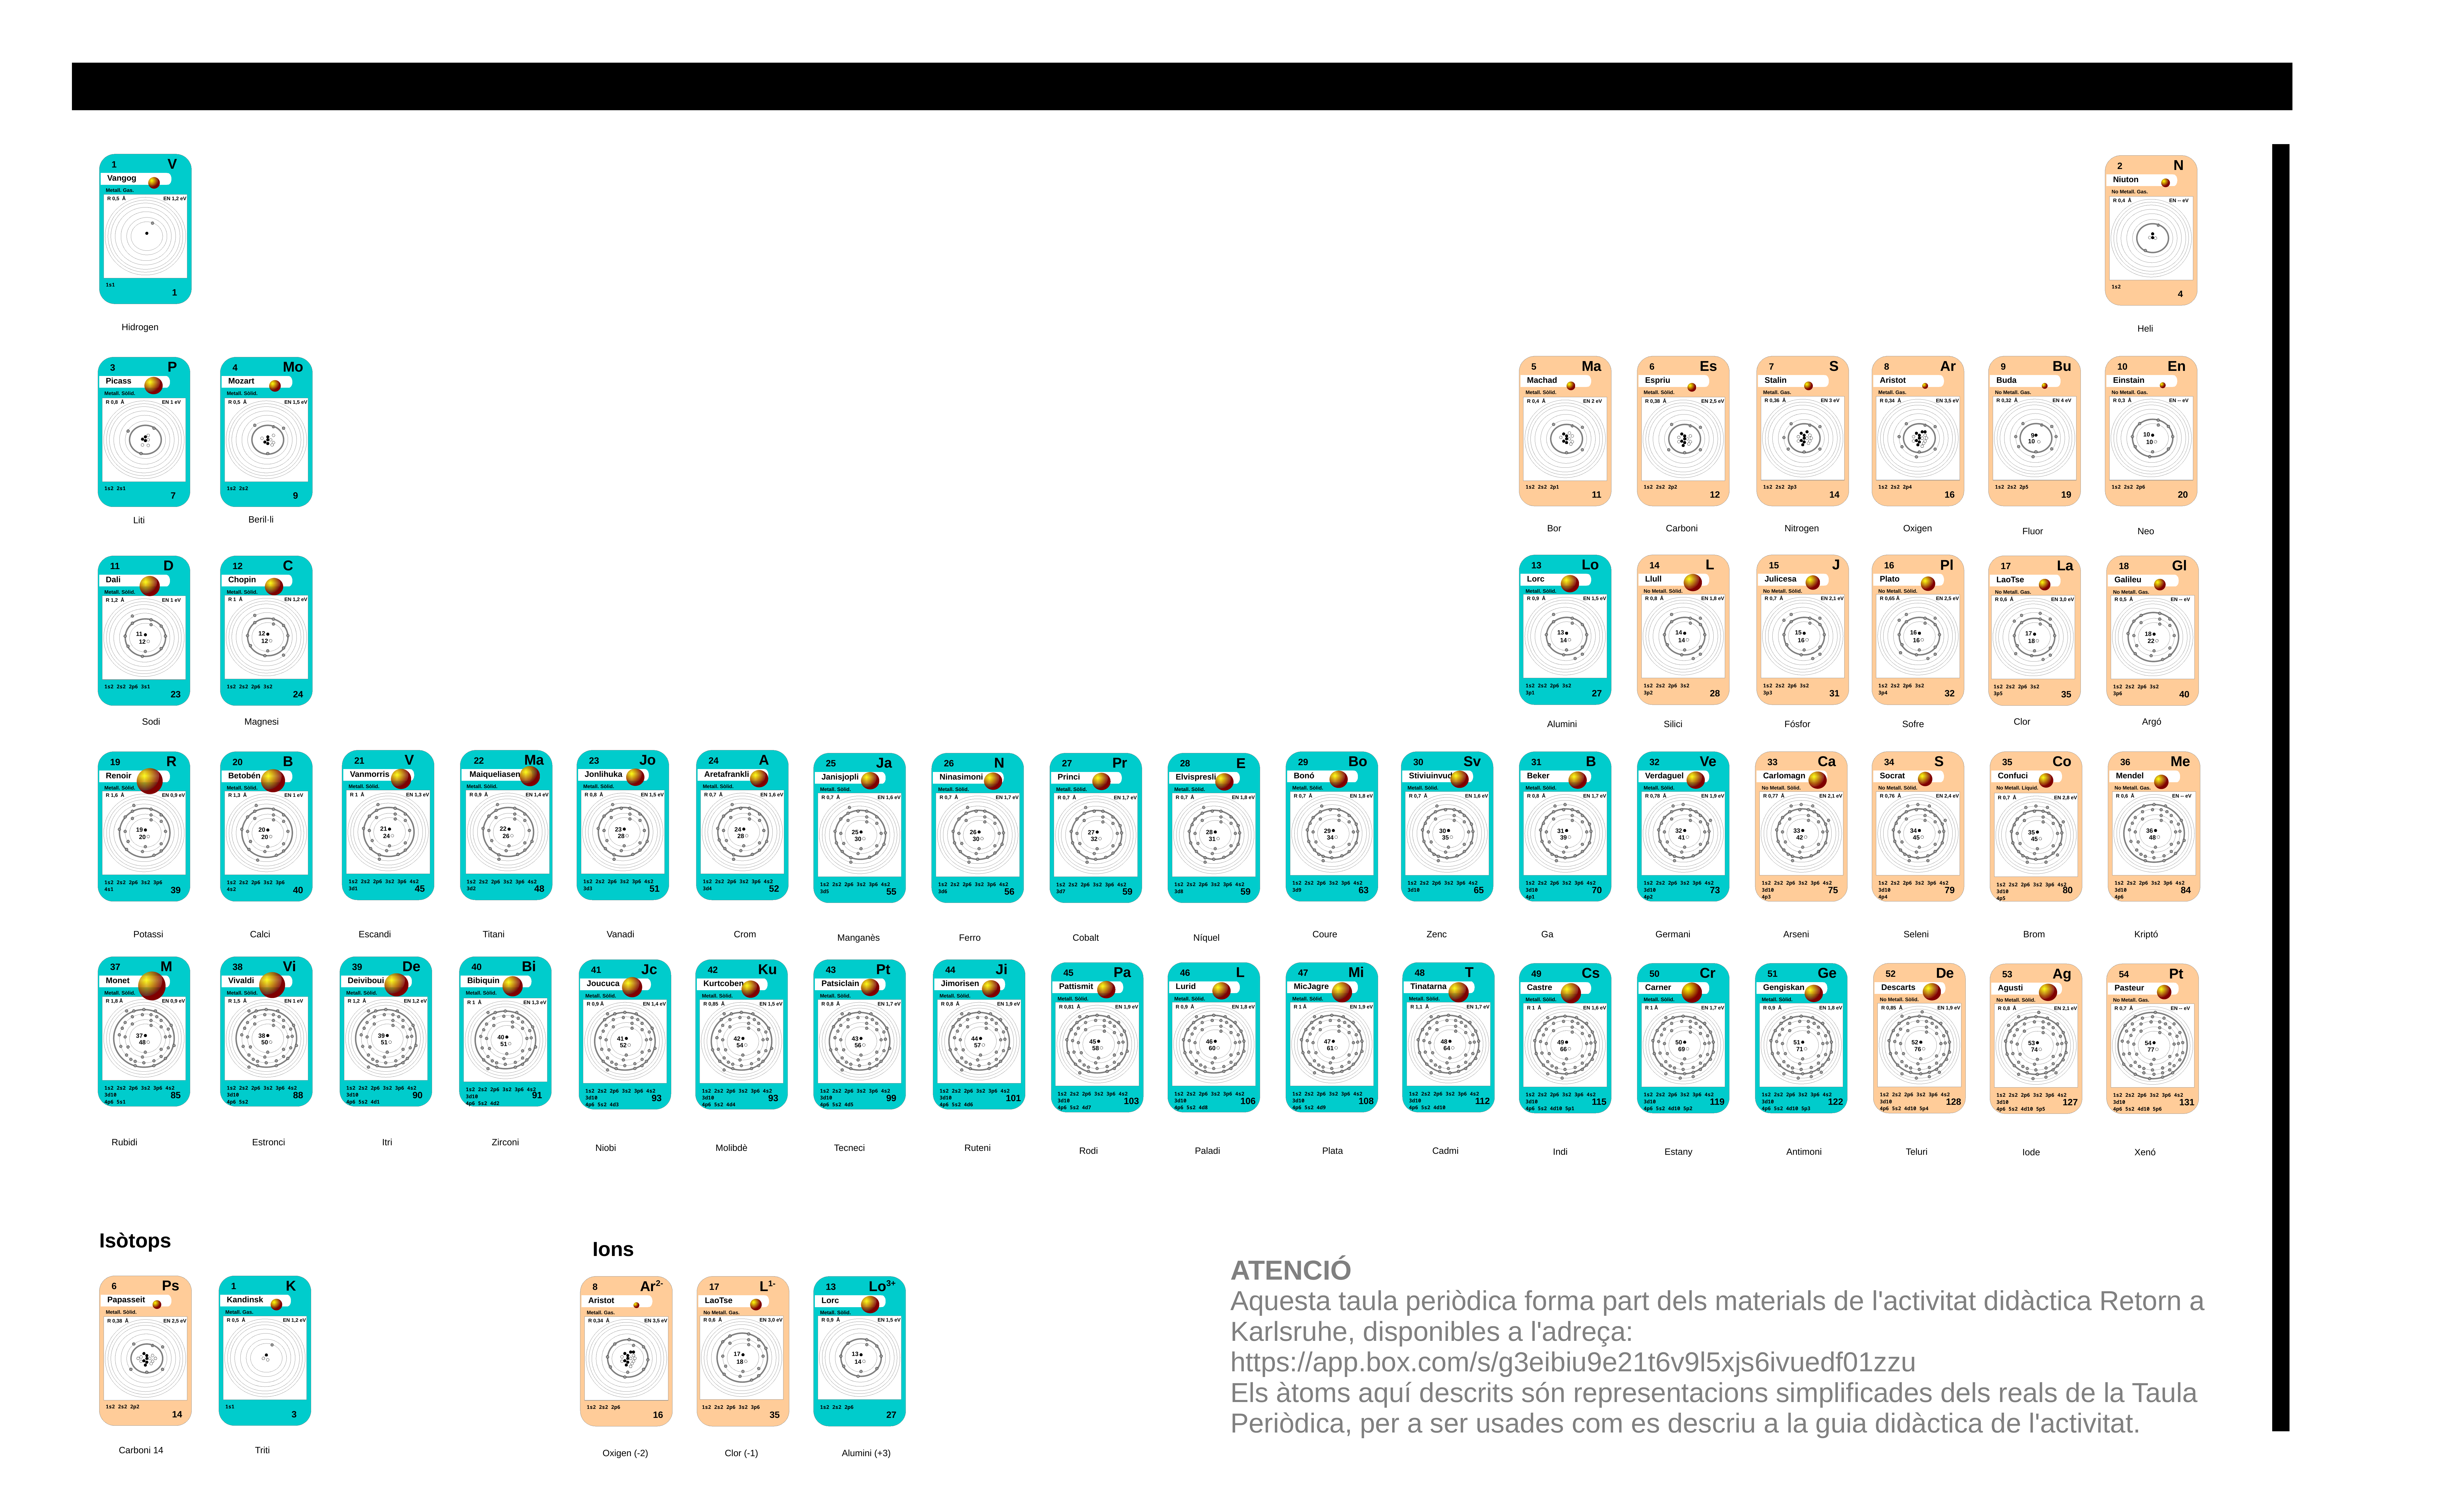

V
N
1
2
Vangog
Niuton
Metall. Gas.
No Metall. Gas.
R 0,5 Å
EN 1,2 eV
R 1,2 Å
EN 1,2 eV
R 0,4 Å
EN -- eV
1s1
1s2
1
4
Hidrogen
Heli
Ma
Es
S
Ar
Bu
En
P
Mo
5
6
7
8
9
10
3
4
Machad
Espriu
Stalin
Aristot
Buda
Einstain
Picass
Mozart
Metall. Sòlid.
Metall. Sòlid.
Metall. Gas.
Metall. Gas.
No Metall. Gas.
No Metall. Gas.
Metall. Sòlid.
Metall. Sòlid.
R 1,2 Å
EN 1,2 eV
R 1,2 Å
EN 1,2 eV
R 1,2 Å
R 1,2 Å
EN 1,2 eV
EN 1,2 eV
R 1,2 Å
R 1,2 Å
EN 1,2 eV
EN 1,2 eV
R 1,2 Å
EN 1,2 eV
R 1,2 Å
R 1,2 Å
EN 1,2 eV
EN 1,2 eV
R 1,2 Å
EN 1,2 eV
R 1,2 Å
R 1,2 Å
EN 1,2 eV
EN 1,2 eV
R 0,32 Å
EN 4 eV
R 0,3 Å
EN -- eV
R 1,2 Å
EN 1,2 eV
R 1,2 Å
EN 1,2 eV
R 0,36 Å
EN 3 eV
R 1,2 Å
EN 1,2 eV
R 1,2 Å
EN 1,2 eV
R 0,34 Å
EN 3,5 eV
R 1,2 Å
R 1,2 Å
EN 1,2 eV
EN 1,2 eV
R 1,2 Å
EN 1,2 eV
R 1,2 Å
EN 1,2 eV
R 1,2 Å
EN 1,2 eV
R 1,2 Å
EN 1,2 eV
R 1,2 Å
R 1,2 Å
EN 1,2 eV
EN 1,2 eV
R 1,2 Å
R 1,2 Å
EN 1,2 eV
EN 1,2 eV
R 1,2 Å
EN 1,2 eV
R 0,4 Å
EN 2 eV
R 0,38 Å
EN 2,5 eV
R 1,2 Å
EN 1,2 eV
R 1,2 Å
EN 1,2 eV
R 0,8 Å
EN 1 eV
R 0,5 Å
EN 1,5 eV
10
9
10
10
1s2 2s2 2p1
1s2 2s2 2p2
1s2 2s2 2p3
1s2 2s2 2p4
1s2 2s2 2p5
1s2 2s2 2p6
1s2 2s1
1s2 2s2
11
12
14
16
19
20
7
9
Beril·li
Liti
Bor Carboni Nitrogen Oxigen
Fluor Neo
Lo
L
J
Pl
D
C
La
Gl
13
14
15
16
11
12
17
18
Lorc
Llull
Julicesa
Plato
Dali
Chopin
LaoTse
Galileu
Metall. Sòlid.
No Metall. Sòlid.
No Metall. Sòlid.
No Metall. Sòlid.
Metall. Sòlid.
Metall. Sòlid.
No Metall. Gas.
No Metall. Gas.
R 1,2 Å
EN 1,2 eV
R 1,2 Å
EN 1,2 eV
R 1,2 Å
EN 1,2 eV
R 1,2 Å
EN 1,2 eV
R 1,2 Å
R 1,2 Å
EN 1,2 eV
EN 1,2 eV
R 1,2 Å
R 1,2 Å
EN 1,2 eV
EN 1,2 eV
R 1,2 Å
R 1,2 Å
EN 1,2 eV
EN 1,2 eV
R 1,2 Å
R 1,2 Å
EN 1,2 eV
EN 1,2 eV
R 0,9 Å
EN 1,5 eV
R 0,8 Å
EN 1,8 eV
R 0,7 Å
EN 2,1 eV
R 0,65 Å
EN 2,5 eV
R 1,2 Å
EN 1,2 eV
R 1,2 Å
EN 1,2 eV
R 1,2 Å
EN 1,2 eV
R 1,2 Å
EN 1,2 eV
R 1,2 Å
EN 1,2 eV
R 1,2 Å
EN 1,2 eV
R 1,2 Å
EN 1,2 eV
R 1,2 Å
EN 1,2 eV
R 1,2 Å
R 1,2 Å
R 1,2 Å
EN 1,2 eV
EN 1,2 eV
EN 1,2 eV
R 1,2 Å
R 1,2 Å
R 1,2 Å
EN 1,2 eV
EN 1,2 eV
EN 1,2 eV
R 1,2 Å
R 1,2 Å
R 1,2 Å
EN 1,2 eV
EN 1,2 eV
EN 1,2 eV
R 1,2 Å
R 1,2 Å
R 1,2 Å
EN 1,2 eV
EN 1,2 eV
EN 1,2 eV
R 1,2 Å
EN 1,2 eV
R 1,2 Å
EN 1,2 eV
R 1,2 Å
EN 1,2 eV
R 1,2 Å
R 1,2 Å
EN 1,2 eV
EN 1,2 eV
R 1,2 Å
R 1,2 Å
EN 1,2 eV
EN 1,2 eV
R 1,2 Å
R 1,2 Å
EN 1,2 eV
EN 1,2 eV
R 1,2 Å
EN 1,2 eV
R 1,2 Å
EN 1,2 eV
R 1,2 Å
EN 1,2 eV
R 1,2 Å
EN 1,2 eV
R 1 Å
EN 1,2 eV
R 0,6 Å
EN 3,0 eV
R 0,5 Å
EN -- eV
R 1,2 Å
EN 1,2 eV
R 1,2 Å
R 1,2 Å
EN 1,2 eV
EN 1,2 eV
R 1,2 Å
EN 1,2 eV
R 1,2 Å
EN 1,2 eV
R 1,2 Å
EN 1,2 eV
R 1,2 Å
EN 1,2 eV
R 1,2 Å
EN 1,2 eV
R 1,2 Å
EN 1,2 eV
R 1,2 Å
R 1,2 Å
R 1,2 Å
EN 1,2 eV
EN 1,2 eV
EN 1,2 eV
R 1,2 Å
R 1,2 Å
R 1,2 Å
EN 1,2 eV
EN 1,2 eV
EN 1,2 eV
R 1,2 Å
R 1,2 Å
R 1,2 Å
EN 1,2 eV
EN 1,2 eV
EN 1,2 eV
R 1,2 Å
EN 1 eV
R 1,2 Å
EN 1,2 eV
R 1,2 Å
EN 1,2 eV
R 1,2 Å
R 1,2 Å
R 1,2 Å
EN 1,2 eV
EN 1,2 eV
EN 1,2 eV
R 1,2 Å
EN 1,2 eV
R 1,2 Å
EN 1,2 eV
R 1,2 Å
EN 1,2 eV
13
14
15
16
12
17
18
11
14
14
16
16
12
18
22
12
1s2 2s2 2p6 3s2 3p1
1s2 2s2 2p6 3s2 3p2
1s2 2s2 2p6 3s2 3p3
1s2 2s2 2p6 3s2 3p4
1s2 2s2 2p6 3s1
1s2 2s2 2p6 3s2
1s2 2s2 2p6 3s2 3p5
1s2 2s2 2p6 3s2 3p6
27
28
31
32
23
24
35
40
 Sodi Magnesi
Clor Argó
Alumini Silici Fósfor Sofre
V
Ma
Jo
A
R
B
Bo
Sv
B
Ve
Ca
S
Co
Me
Ja
N
Pr
E
21
22
23
24
19
20
29
30
31
32
33
34
35
36
25
26
27
28
Vanmorris
Maiqueliasen
Jonlihuka
Aretafrankli
Renoir
Betobén
Bonó
Stiviuinvud
Beker
Verdaguel
Carlomagn
Socrat
Confuci
Mendel
Janisjopli
Ninasimoni
Princi
Elvispresli
Metall. Sòlid.
Metall. Sòlid.
Metall. Sòlid.
Metall. Sòlid.
Metall. Sòlid.
Metall. Sòlid.
Metall. Sòlid.
Metall. Sòlid.
Metall. Sòlid.
Metall. Sòlid.
No Metall. Sòlid.
No Metall. Sòlid.
No Metall. Líquid.
No Metall. Gas.
Metall. Sòlid.
Metall. Sòlid.
Metall. Sòlid.
Metall. Sòlid.
R 1,2 Å
R 1,2 Å
R 1 Å
EN 1,2 eV
EN 1,2 eV
EN 1,3 eV
R 1,2 Å
R 1,2 Å
R 0,8 Å
EN 1,2 eV
EN 1,2 eV
EN 1,5 eV
R 1,2 Å
R 1,2 Å
R 0,7 Å
EN 1,2 eV
EN 1,2 eV
EN 1,6 eV
R 1,2 Å
R 1,2 Å
R 0,9 Å
EN 1,2 eV
EN 1,2 eV
EN 1,4 eV
R 1,2 Å
EN 1,2 eV
R 1,2 Å
EN 1,2 eV
R 1,2 Å
R 1,2 Å
EN 1,2 eV
EN 1,2 eV
R 1,2 Å
R 1,2 Å
EN 1,2 eV
EN 1,2 eV
R 1,2 Å
EN 1,2 eV
R 1,2 Å
EN 1,2 eV
R 1,2 Å
EN 1,2 eV
R 1,6 Å
EN 0,9 eV
R 1,3 Å
EN 1 eV
R 1,2 Å
EN 1,2 eV
R 1,2 Å
EN 1,2 eV
R 1,2 Å
EN 1,2 eV
R 1,2 Å
EN 1,2 eV
R 1,2 Å
EN 1,2 eV
R 1,2 Å
R 1,2 Å
R 1,2 Å
EN 1,2 eV
EN 1,2 eV
EN 1,2 eV
R 1,2 Å
R 1,2 Å
R 1,2 Å
EN 1,2 eV
EN 1,2 eV
EN 1,2 eV
R 1,2 Å
R 1,2 Å
R 1,2 Å
R 1,2 Å
R 1,2 Å
R 1,2 Å
R 0,78 Å
R 1,2 Å
R 1,2 Å
EN 1,2 eV
EN 1,2 eV
EN 1,2 eV
EN 1,2 eV
EN 1,2 eV
EN 1,2 eV
EN 1,9 eV
EN 1,2 eV
EN 1,2 eV
R 1,2 Å
R 1,2 Å
R 1,2 Å
R 1,2 Å
R 1,2 Å
R 1,2 Å
R 0,77 Å
R 1,2 Å
R 1,2 Å
EN 1,2 eV
EN 1,2 eV
EN 1,2 eV
EN 1,2 eV
EN 1,2 eV
EN 1,2 eV
EN 2,1 eV
EN 1,2 eV
EN 1,2 eV
R 1,2 Å
R 1,2 Å
R 1,2 Å
R 1,2 Å
R 1,2 Å
R 1,2 Å
R 0,76 Å
R 1,2 Å
R 1,2 Å
EN 1,2 eV
EN 1,2 eV
EN 1,2 eV
EN 1,2 eV
EN 1,2 eV
EN 1,2 eV
EN 2,4 eV
EN 1,2 eV
EN 1,2 eV
R 1,2 Å
R 1,2 Å
R 1,2 Å
R 1,2 Å
R 1,2 Å
R 1,2 Å
R 0,6 Å
R 1,2 Å
R 1,2 Å
EN 1,2 eV
EN 1,2 eV
EN 1,2 eV
EN 1,2 eV
EN 1,2 eV
EN 1,2 eV
EN -- eV
EN 1,2 eV
EN 1,2 eV
R 1,2 Å
R 1,2 Å
R 1,2 Å
R 1,2 Å
R 1,2 Å
R 1,2 Å
R 0,7 Å
R 1,2 Å
R 1,2 Å
EN 1,2 eV
EN 1,2 eV
EN 1,2 eV
EN 1,2 eV
EN 1,2 eV
EN 1,2 eV
EN 1,8 eV
EN 1,2 eV
EN 1,2 eV
R 1,2 Å
R 1,2 Å
R 1,2 Å
R 1,2 Å
R 1,2 Å
R 1,2 Å
R 0,7 Å
R 1,2 Å
R 1,2 Å
EN 1,2 eV
EN 1,2 eV
EN 1,2 eV
EN 1,2 eV
EN 1,2 eV
EN 1,2 eV
EN 1,6 eV
EN 1,2 eV
EN 1,2 eV
R 1,2 Å
R 1,2 Å
R 1,2 Å
R 1,2 Å
R 1,2 Å
R 1,2 Å
R 0,8 Å
R 1,2 Å
R 1,2 Å
EN 1,2 eV
EN 1,2 eV
EN 1,2 eV
EN 1,2 eV
EN 1,2 eV
EN 1,2 eV
EN 1,7 eV
EN 1,2 eV
EN 1,2 eV
R 1,2 Å
EN 1,2 eV
R 1,2 Å
EN 1,2 eV
R 1,2 Å
EN 1,2 eV
R 1,2 Å
EN 1,2 eV
R 1,2 Å
EN 1,2 eV
R 1,2 Å
EN 1,2 eV
R 1,2 Å
EN 1,2 eV
R 1,2 Å
EN 1,2 eV
R 1,2 Å
EN 1,2 eV
R 1,2 Å
R 1,2 Å
R 1,2 Å
R 0,7 Å
R 1,2 Å
R 1,2 Å
EN 1,2 eV
EN 1,2 eV
EN 1,2 eV
EN 1,6 eV
EN 1,2 eV
EN 1,2 eV
R 1,2 Å
R 1,2 Å
R 1,2 Å
R 0,7 Å
R 1,2 Å
R 1,2 Å
EN 1,2 eV
EN 1,2 eV
EN 1,2 eV
EN 1,7 eV
EN 1,2 eV
EN 1,2 eV
R 1,2 Å
R 1,2 Å
R 1,2 Å
R 0,7 Å
R 1,2 Å
R 1,2 Å
EN 1,2 eV
EN 1,2 eV
EN 1,2 eV
EN 1,8 eV
EN 1,2 eV
EN 1,2 eV
R 1,2 Å
R 1,2 Å
R 1,2 Å
R 0,7 Å
R 1,2 Å
R 1,2 Å
EN 1,2 eV
EN 1,2 eV
EN 1,2 eV
EN 1,7 eV
EN 1,2 eV
EN 1,2 eV
R 1,2 Å
R 1,2 Å
R 1,2 Å
R 1,2 Å
R 1,2 Å
R 1,2 Å
R 0,7 Å
R 1,2 Å
R 1,2 Å
EN 1,2 eV
EN 1,2 eV
EN 1,2 eV
EN 1,2 eV
EN 1,2 eV
EN 1,2 eV
EN 2,8 eV
EN 1,2 eV
EN 1,2 eV
R 1,2 Å
EN 1,2 eV
R 1,2 Å
EN 1,2 eV
R 1,2 Å
EN 1,2 eV
R 1,2 Å
EN 1,2 eV
R 1,2 Å
EN 1,2 eV
21
22
23
24
19
20
32
33
34
36
29
30
31
25
26
28
27
35
24
28
28
26
20
20
41
42
45
48
34
35
39
30
30
31
32
45
1s2 2s2 2p6 3s2 3p6 4s2 3d1
1s2 2s2 2p6 3s2 3p6 4s2 3d3
1s2 2s2 2p6 3s2 3p6 4s2 3d4
1s2 2s2 2p6 3s2 3p6 4s2 3d2
1s2 2s2 2p6 3s2 3p6 4s1
1s2 2s2 2p6 3s2 3p6 4s2
1s2 2s2 2p6 3s2 3p6 4s2 3d10
4p2
1s2 2s2 2p6 3s2 3p6 4s2 3d10
4p3
1s2 2s2 2p6 3s2 3p6 4s2 3d10
4p4
1s2 2s2 2p6 3s2 3p6 4s2 3d10
4p6
1s2 2s2 2p6 3s2 3p6 4s2 3d9
1s2 2s2 2p6 3s2 3p6 4s2 3d10
1s2 2s2 2p6 3s2 3p6 4s2 3d10
4p1
1s2 2s2 2p6 3s2 3p6 4s2 3d5
1s2 2s2 2p6 3s2 3p6 4s2 3d6
1s2 2s2 2p6 3s2 3p6 4s2 3d8
1s2 2s2 2p6 3s2 3p6 4s2 3d7
1s2 2s2 2p6 3s2 3p6 4s2 3d10
4p5
45
48
51
52
39
40
63
65
70
73
75
79
80
84
55
56
59
59
 Potassi Calci
Escandi Titani Vanadi Crom
Coure Zenc Ga Germani
Arseni Seleni Brom Kriptó
Manganès Ferro Cobalt Níquel
M
Vi
De
Bi
Jc
Ku
Pt
Ji
37
38
39
40
Pa
L
Mi
T
41
42
43
44
Cs
Cr
Ge
De
Ag
Pt
45
46
47
48
49
50
51
52
53
54
Monet
Vivaldi
Deiviboui
Bibiquin
Joucuca
Kurtcoben
Patsiclain
Jimorisen
Pattismit
Lurid
MicJagre
Tinatarna
Castre
Carner
Gengiskan
Descarts
Agusti
Pasteur
Metall. Sòlid.
Metall. Sòlid.
Metall. Sòlid.
Metall. Sòlid.
Metall. Sòlid.
Metall. Sòlid.
Metall. Sòlid.
Metall. Sòlid.
Metall. Sòlid.
Metall. Sòlid.
Metall. Sòlid.
Metall. Sòlid.
Metall. Sòlid.
Metall. Sòlid.
Metall. Sòlid.
No Metall. Sòlid.
R 1,2 Å
R 1,2 Å
R 1,2 Å
R 1,2 Å
R 1,2 Å
R 1,2 Å
R 1,8 Å
R 1,2 Å
R 1,2 Å
EN 1,2 eV
EN 1,2 eV
EN 1,2 eV
EN 1,2 eV
EN 1,2 eV
EN 1,2 eV
EN 0,9 eV
EN 1,2 eV
EN 1,2 eV
R 1,2 Å
R 1,2 Å
R 1,2 Å
R 1,2 Å
R 1,2 Å
R 1,2 Å
R 1,5 Å
R 1,2 Å
R 1,2 Å
EN 1,2 eV
EN 1,2 eV
EN 1,2 eV
EN 1,2 eV
EN 1,2 eV
EN 1,2 eV
EN 1 eV
EN 1,2 eV
EN 1,2 eV
R 1,2 Å
R 1,2 Å
R 1,2 Å
R 1,2 Å
R 1,2 Å
R 1,2 Å
R 1,2 Å
R 1,2 Å
R 1,2 Å
EN 1,2 eV
EN 1,2 eV
EN 1,2 eV
EN 1,2 eV
EN 1,2 eV
EN 1,2 eV
EN 1,2 eV
EN 1,2 eV
EN 1,2 eV
No Metall. Sòlid.
No Metall. Gas.
R 1,2 Å
EN 1,2 eV
R 1,2 Å
EN 1,2 eV
R 1,2 Å
EN 1,2 eV
R 1,2 Å
R 1,2 Å
R 1,2 Å
R 1,2 Å
R 1,2 Å
R 1,2 Å
R 1 Å
R 1,2 Å
R 1,2 Å
EN 1,2 eV
EN 1,2 eV
EN 1,2 eV
EN 1,2 eV
EN 1,2 eV
EN 1,2 eV
EN 1,3 eV
EN 1,2 eV
EN 1,2 eV
R 1,2 Å
EN 1,2 eV
R 1,2 Å
R 1,2 Å
R 1,2 Å
R 1,2 Å
R 1,2 Å
R 1,2 Å
R 0,9 Å
R 1,2 Å
R 1,2 Å
EN 1,2 eV
EN 1,2 eV
EN 1,2 eV
EN 1,2 eV
EN 1,2 eV
EN 1,2 eV
EN 1,4 eV
EN 1,2 eV
EN 1,2 eV
R 1,2 Å
R 1,2 Å
R 1,2 Å
R 1,2 Å
R 1,2 Å
R 1,2 Å
R 0,85 Å
R 1,2 Å
R 1,2 Å
EN 1,2 eV
EN 1,2 eV
EN 1,2 eV
EN 1,2 eV
EN 1,2 eV
EN 1,2 eV
EN 1,5 eV
EN 1,2 eV
EN 1,2 eV
R 1,2 Å
R 1,2 Å
R 1,2 Å
R 1,2 Å
R 1,2 Å
R 1,2 Å
R 0,8 Å
R 1,2 Å
R 1,2 Å
EN 1,2 eV
EN 1,2 eV
EN 1,2 eV
EN 1,2 eV
EN 1,2 eV
EN 1,2 eV
EN 1,7 eV
EN 1,2 eV
EN 1,2 eV
R 1,2 Å
R 1,2 Å
R 1,2 Å
R 1,2 Å
R 1,2 Å
R 1,2 Å
R 0,8 Å
R 1,2 Å
R 1,2 Å
EN 1,2 eV
EN 1,2 eV
EN 1,2 eV
EN 1,2 eV
EN 1,2 eV
EN 1,2 eV
EN 1,9 eV
EN 1,2 eV
EN 1,2 eV
R 1,2 Å
EN 1,2 eV
R 1,2 Å
EN 1,2 eV
R 1,2 Å
EN 1,2 eV
R 1,2 Å
EN 1,2 eV
R 1,2 Å
R 1,2 Å
R 1,2 Å
R 1,2 Å
R 1,2 Å
R 1,2 Å
R 0,81 Å
R 1,2 Å
R 1,2 Å
EN 1,2 eV
EN 1,2 eV
EN 1,2 eV
EN 1,2 eV
EN 1,2 eV
EN 1,2 eV
EN 1,9 eV
EN 1,2 eV
EN 1,2 eV
R 1,2 Å
R 1,2 Å
R 1,2 Å
R 1,2 Å
R 1,2 Å
R 1,2 Å
R 0,9 Å
R 1,2 Å
R 1,2 Å
EN 1,2 eV
EN 1,2 eV
EN 1,2 eV
EN 1,2 eV
EN 1,2 eV
EN 1,2 eV
EN 1,8 eV
EN 1,2 eV
EN 1,2 eV
R 1,2 Å
R 1,2 Å
R 1,2 Å
R 1,2 Å
R 1,2 Å
R 1,2 Å
R 1 Å
R 1,2 Å
R 1,2 Å
EN 1,2 eV
EN 1,2 eV
EN 1,2 eV
EN 1,2 eV
EN 1,2 eV
EN 1,2 eV
EN 1,9 eV
EN 1,2 eV
EN 1,2 eV
R 1,2 Å
R 1,2 Å
R 1,2 Å
R 1,2 Å
R 1,2 Å
R 1,2 Å
R 1,1 Å
R 1,2 Å
R 1,2 Å
EN 1,2 eV
EN 1,2 eV
EN 1,2 eV
EN 1,2 eV
EN 1,2 eV
EN 1,2 eV
EN 1,7 eV
EN 1,2 eV
EN 1,2 eV
R 1,2 Å
EN 1,2 eV
R 1,2 Å
EN 1,2 eV
R 1,2 Å
EN 1,2 eV
R 1,2 Å
EN 1,2 eV
R 1,2 Å
R 1,2 Å
R 1,2 Å
R 1,2 Å
R 1,2 Å
R 1,2 Å
R 1 Å
R 1,2 Å
R 1,2 Å
EN 1,2 eV
EN 1,2 eV
EN 1,2 eV
EN 1,2 eV
EN 1,2 eV
EN 1,2 eV
EN 1,6 eV
EN 1,2 eV
EN 1,2 eV
R 1,2 Å
R 1,2 Å
R 1,2 Å
R 1,2 Å
R 1,2 Å
R 1,2 Å
R 1 Å
R 1,2 Å
R 1,2 Å
EN 1,2 eV
EN 1,2 eV
EN 1,2 eV
EN 1,2 eV
EN 1,2 eV
EN 1,2 eV
EN 1,7 eV
EN 1,2 eV
EN 1,2 eV
R 1,2 Å
R 1,2 Å
R 1,2 Å
R 1,2 Å
R 1,2 Å
R 1,2 Å
R 0,9 Å
R 1,2 Å
R 1,2 Å
EN 1,2 eV
EN 1,2 eV
EN 1,2 eV
EN 1,2 eV
EN 1,2 eV
EN 1,2 eV
EN 1,8 eV
EN 1,2 eV
EN 1,2 eV
R 1,2 Å
R 1,2 Å
R 1,2 Å
R 1,2 Å
R 1,2 Å
R 1,2 Å
R 0,85 Å
R 1,2 Å
R 1,2 Å
EN 1,2 eV
EN 1,2 eV
EN 1,2 eV
EN 1,2 eV
EN 1,2 eV
EN 1,2 eV
EN 1,9 eV
EN 1,2 eV
EN 1,2 eV
R 1,2 Å
R 1,2 Å
R 1,2 Å
R 1,2 Å
R 1,2 Å
R 1,2 Å
R 0,8 Å
R 1,2 Å
R 1,2 Å
EN 1,2 eV
EN 1,2 eV
EN 1,2 eV
EN 1,2 eV
EN 1,2 eV
EN 1,2 eV
EN 2,1 eV
EN 1,2 eV
EN 1,2 eV
R 1,2 Å
R 1,2 Å
R 1,2 Å
R 1,2 Å
R 1,2 Å
R 1,2 Å
R 0,7 Å
R 1,2 Å
R 1,2 Å
EN 1,2 eV
EN 1,2 eV
EN 1,2 eV
EN 1,2 eV
EN 1,2 eV
EN 1,2 eV
EN -- eV
EN 1,2 eV
EN 1,2 eV
R 1,2 Å
EN 1,2 eV
R 1,2 Å
EN 1,2 eV
R 1,2 Å
EN 1,2 eV
R 1,2 Å
EN 1,2 eV
R 1,2 Å
EN 1,2 eV
R 1,2 Å
EN 1,2 eV
37
38
39
40
41
42
43
44
45
46
47
48
48
50
51
49
50
51
52
53
54
51
52
54
56
57
58
60
61
64
66
69
71
76
74
77
1s2 2s2 2p6 3s2 3p6 4s2 3d10
4p6 5s1
1s2 2s2 2p6 3s2 3p6 4s2 3d10
4p6 5s2
1s2 2s2 2p6 3s2 3p6 4s2 3d10
4p6 5s2 4d1
1s2 2s2 2p6 3s2 3p6 4s2 3d10
4p6 5s2 4d2
1s2 2s2 2p6 3s2 3p6 4s2 3d10
4p6 5s2 4d3
1s2 2s2 2p6 3s2 3p6 4s2 3d10
4p6 5s2 4d4
1s2 2s2 2p6 3s2 3p6 4s2 3d10
4p6 5s2 4d5
1s2 2s2 2p6 3s2 3p6 4s2 3d10
4p6 5s2 4d6
85
88
90
91
1s2 2s2 2p6 3s2 3p6 4s2 3d10
4p6 5s2 4d7
1s2 2s2 2p6 3s2 3p6 4s2 3d10
4p6 5s2 4d8
1s2 2s2 2p6 3s2 3p6 4s2 3d10
4p6 5s2 4d9
1s2 2s2 2p6 3s2 3p6 4s2 3d10
4p6 5s2 4d10
1s2 2s2 2p6 3s2 3p6 4s2 3d10
4p6 5s2 4d10 5p1
1s2 2s2 2p6 3s2 3p6 4s2 3d10
4p6 5s2 4d10 5p2
1s2 2s2 2p6 3s2 3p6 4s2 3d10
4p6 5s2 4d10 5p3
1s2 2s2 2p6 3s2 3p6 4s2 3d10
4p6 5s2 4d10 5p4
1s2 2s2 2p6 3s2 3p6 4s2 3d10
4p6 5s2 4d10 5p5
1s2 2s2 2p6 3s2 3p6 4s2 3d10
4p6 5s2 4d10 5p6
93
93
99
101
103
106
108
112
115
119
122
128
127
131
Rubidi Estronci Itri Zirconi
Niobi Molibdè Tecneci Ruteni
Rodi Paladi Plata Cadmi
Indi Estany Antimoni Teluri
Iode Xenó
# Isòtops
Ions
ATENCIÓ
Aquesta taula periòdica forma part dels materials de l'activitat didàctica Retorn a Karlsruhe, disponibles a l'adreça: https://app.box.com/s/g3eibiu9e21t6v9l5xjs6ivuedf01zzu
Els àtoms aquí descrits són representacions simplificades dels reals de la Taula Periòdica, per a ser usades com es descriu a la guia didàctica de l'activitat.
Ps
K
Ar2-
L1-
Lo3+
6
1
8
17
13
Papasseit
Kandinsk
Aristot
LaoTse
Lorc
Metall. Sòlid.
Metall. Gas.
Metall. Gas.
No Metall. Gas.
Metall. Sòlid.
R 1,2 Å
EN 1,2 eV
R 1,2 Å
EN 1,2 eV
R 1,2 Å
R 1,2 Å
EN 1,2 eV
EN 1,2 eV
R 1,2 Å
R 1,2 Å
EN 1,2 eV
EN 1,2 eV
R 0,6 Å
EN 3,0 eV
R 0,9 Å
EN 1,5 eV
R 1,2 Å
EN 1,2 eV
R 1,2 Å
EN 1,2 eV
R 1,2 Å
EN 1,2 eV
R 1,2 Å
EN 1,2 eV
R 1,2 Å
EN 1,2 eV
R 1,2 Å
R 1,2 Å
EN 1,2 eV
EN 1,2 eV
R 1,2 Å
EN 1,2 eV
R 0,5 Å
EN 1,2 eV
R 1,2 Å
R 1,2 Å
R 1,2 Å
EN 1,2 eV
EN 1,2 eV
EN 1,2 eV
R 1,2 Å
R 1,2 Å
R 1,2 Å
EN 1,2 eV
EN 1,2 eV
EN 1,2 eV
R 1,2 Å
R 1,2 Å
EN 1,2 eV
EN 1,2 eV
R 0,34 Å
EN 3,5 eV
R 0,38 Å
EN 2,5 eV
R 1,2 Å
EN 1,2 eV
R 1,2 Å
EN 1,2 eV
R 1,2 Å
EN 1,2 eV
R 1,2 Å
EN 1,2 eV
17
13
18
14
1s2 2s2 2p2
1s1
1s2 2s2 2p6
1s2 2s2 2p6 3s2 3p6
1s2 2s2 2p6
14
3
16
35
27
Carboni 14 Triti
Oxigen (-2) Clor (-1) Alumini (+3)